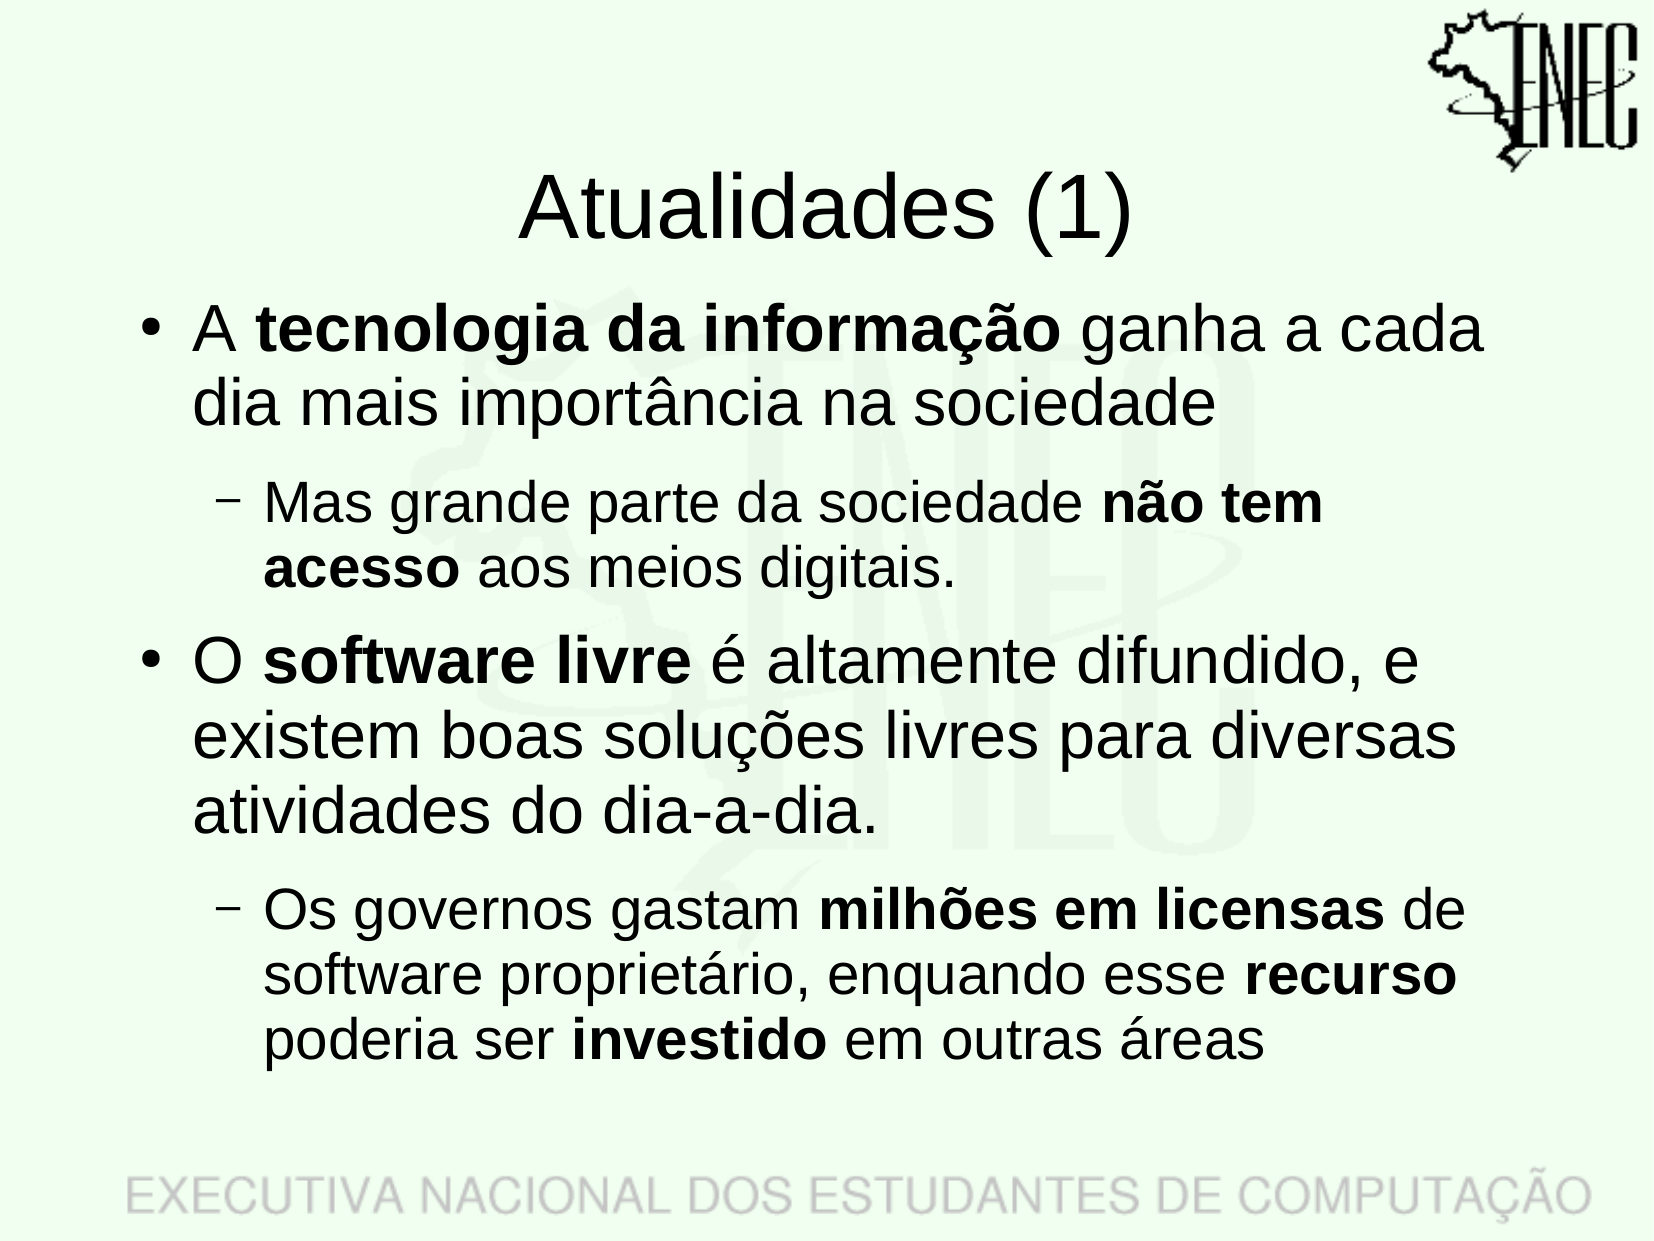

# Atualidades (1)
A tecnologia da informação ganha a cada dia mais importância na sociedade
Mas grande parte da sociedade não tem acesso aos meios digitais.
O software livre é altamente difundido, e existem boas soluções livres para diversas atividades do dia-a-dia.
Os governos gastam milhões em licensas de software proprietário, enquando esse recurso poderia ser investido em outras áreas